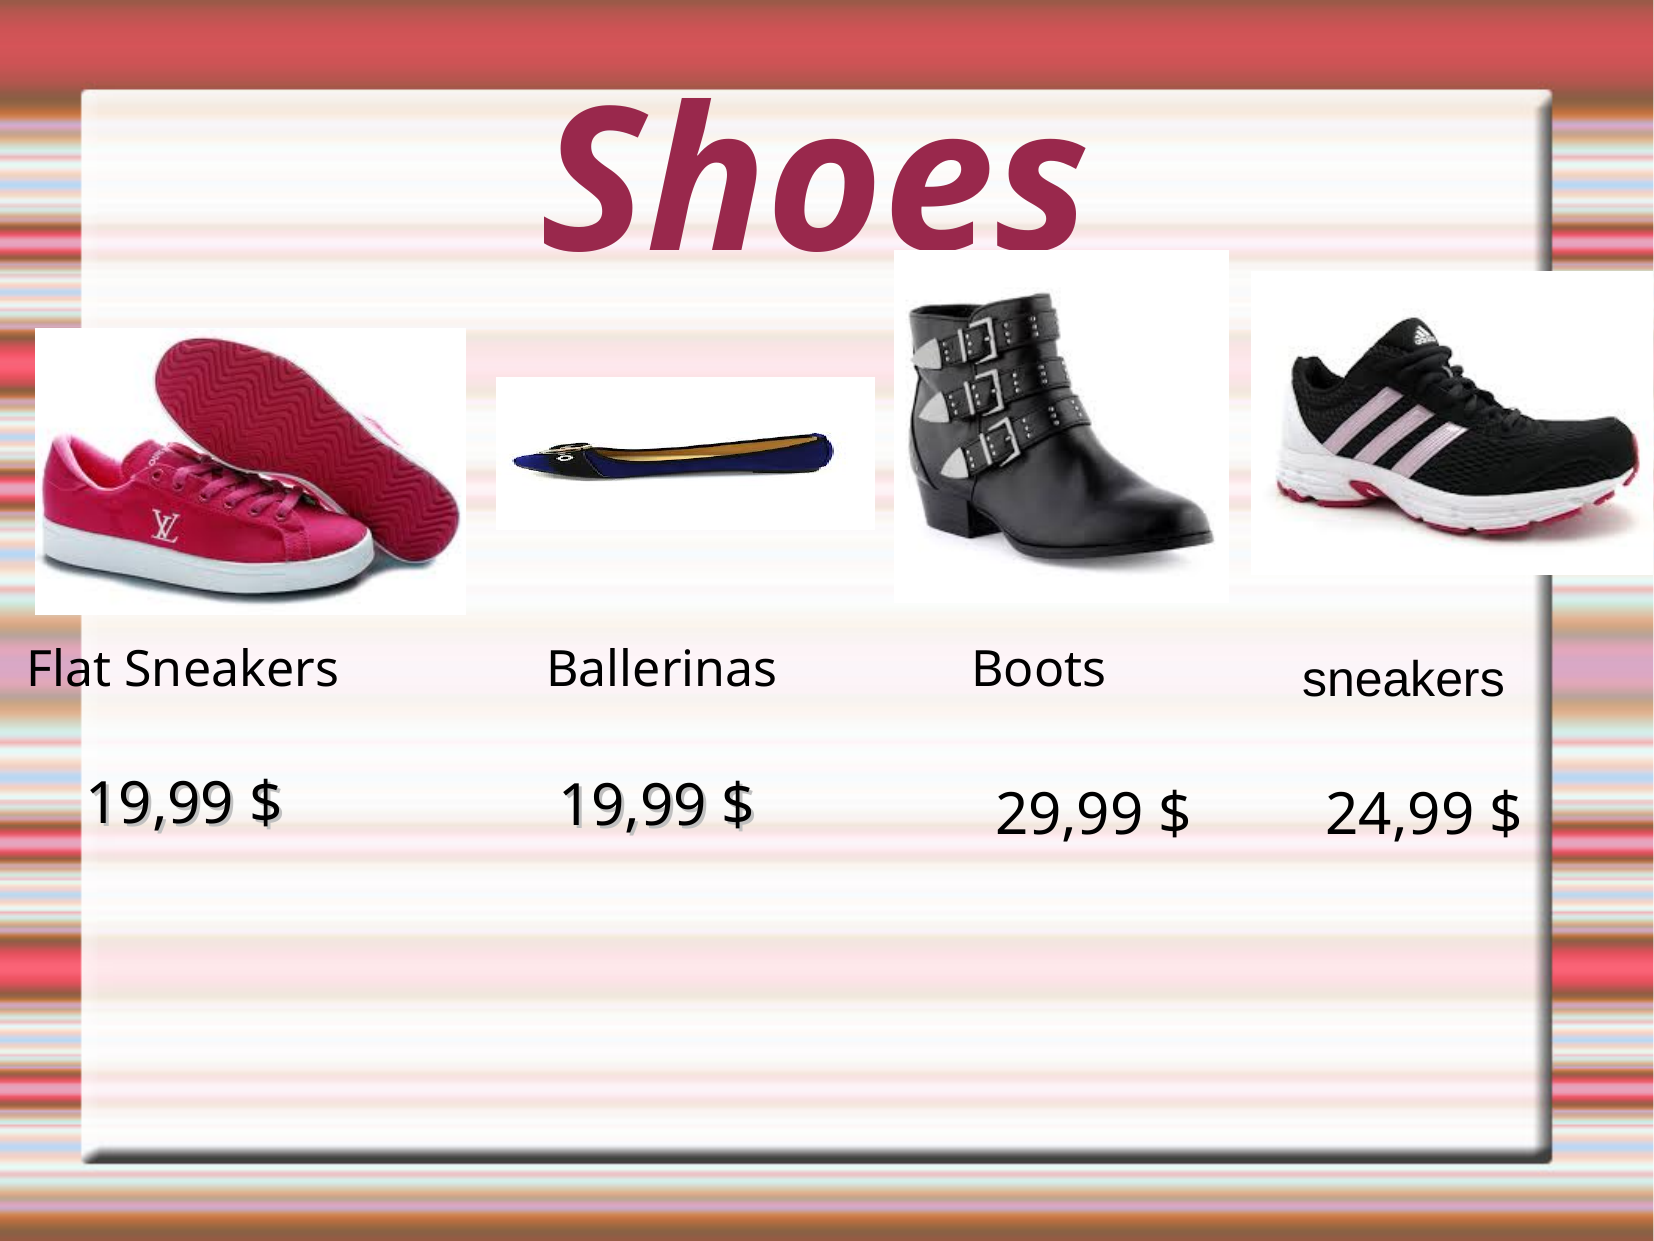

# Shoes
Flat Sneakers
Ballerinas
Boots
sneakers
19,99 $
19,99 $
29,99 $
24,99 $